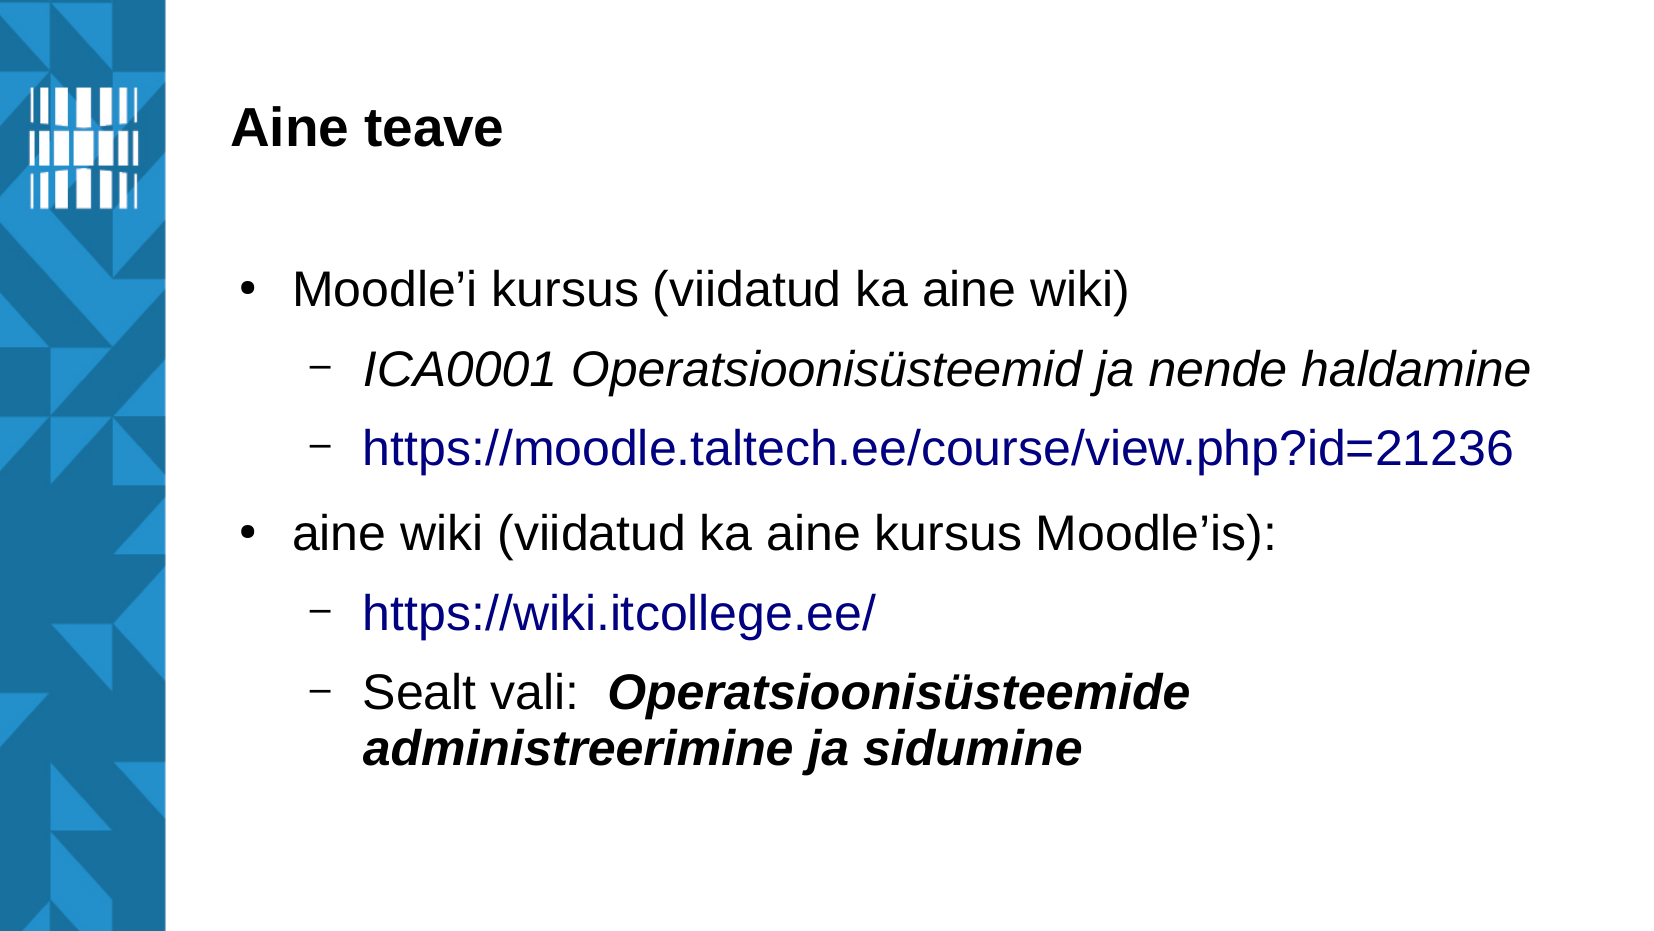

# Aine teave
Moodle’i kursus (viidatud ka aine wiki)
ICA0001 Operatsioonisüsteemid ja nende haldamine
https://moodle.taltech.ee/course/view.php?id=21236
aine wiki (viidatud ka aine kursus Moodle’is):
https://wiki.itcollege.ee/
Sealt vali: Operatsioonisüsteemide administreerimine ja sidumine
13